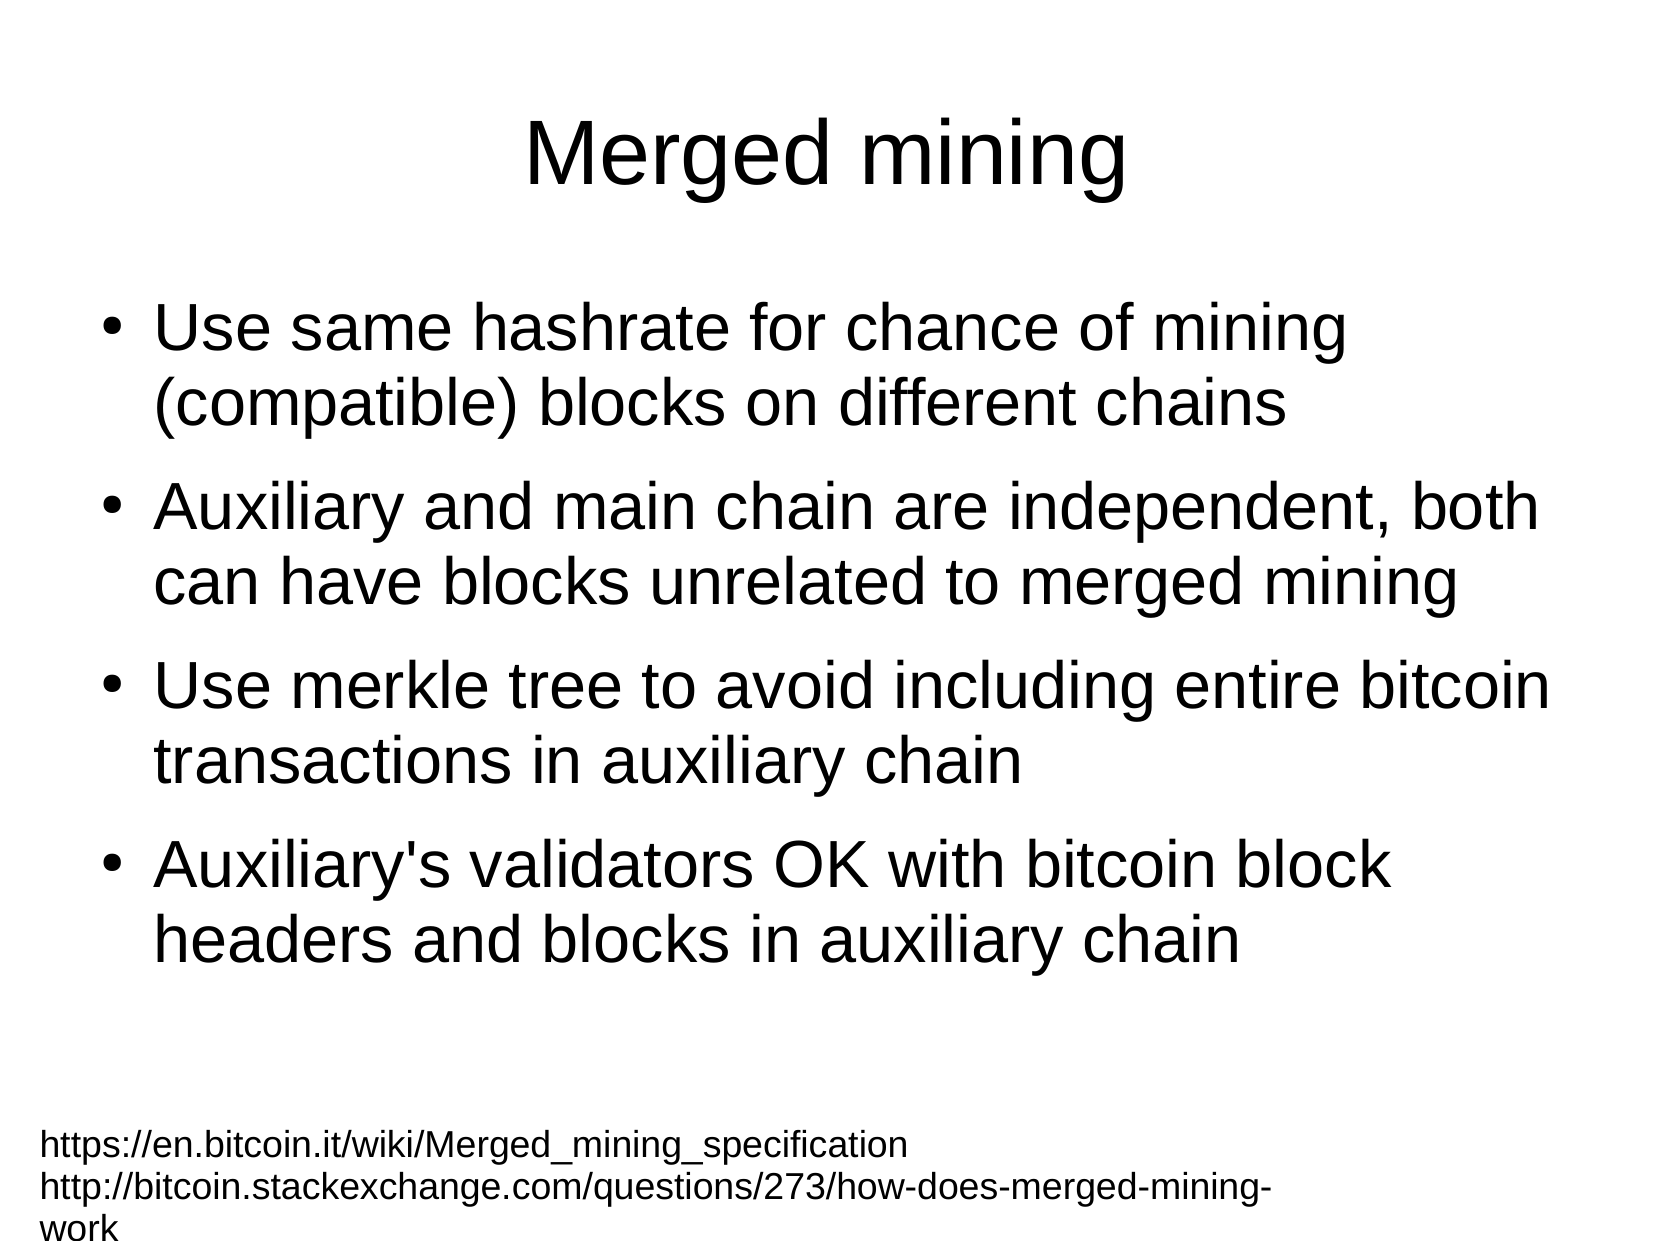

# Merged mining
Use same hashrate for chance of mining (compatible) blocks on different chains
Auxiliary and main chain are independent, both can have blocks unrelated to merged mining
Use merkle tree to avoid including entire bitcoin transactions in auxiliary chain
Auxiliary's validators OK with bitcoin block headers and blocks in auxiliary chain
https://en.bitcoin.it/wiki/Merged_mining_specification
http://bitcoin.stackexchange.com/questions/273/how-does-merged-mining-work